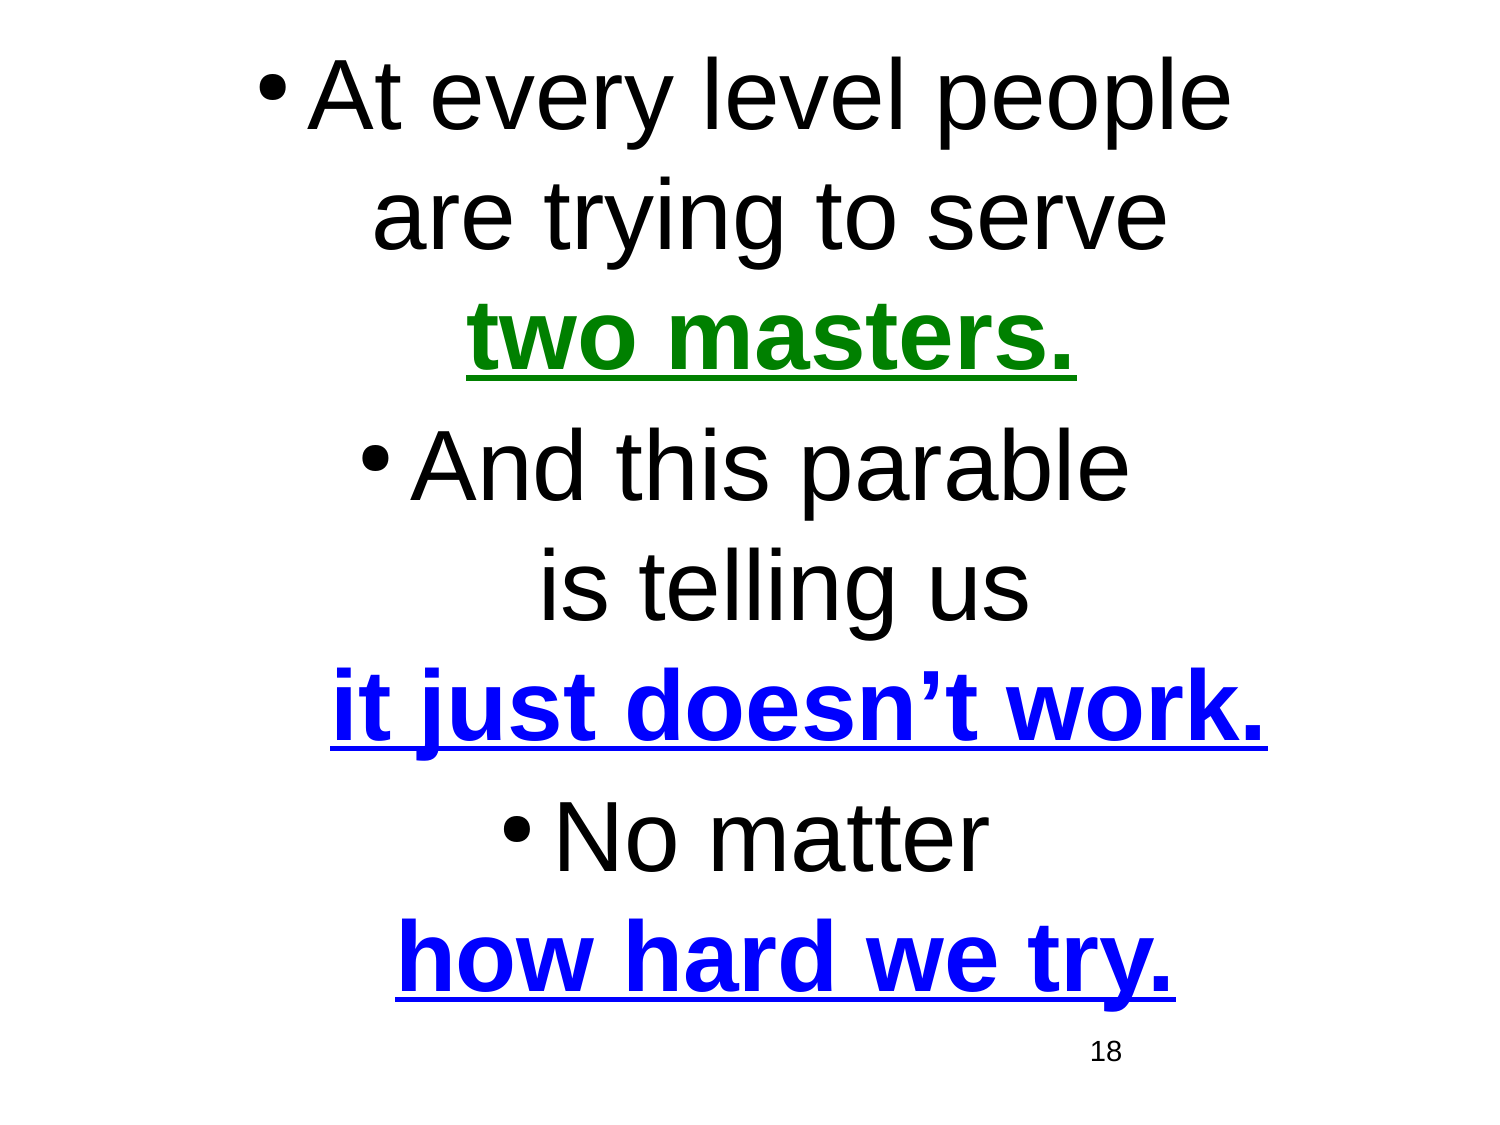

# At every level people are trying to serve two masters.
And this parable
is telling us
 it just doesn’t work.
No matter
how hard we try.
18